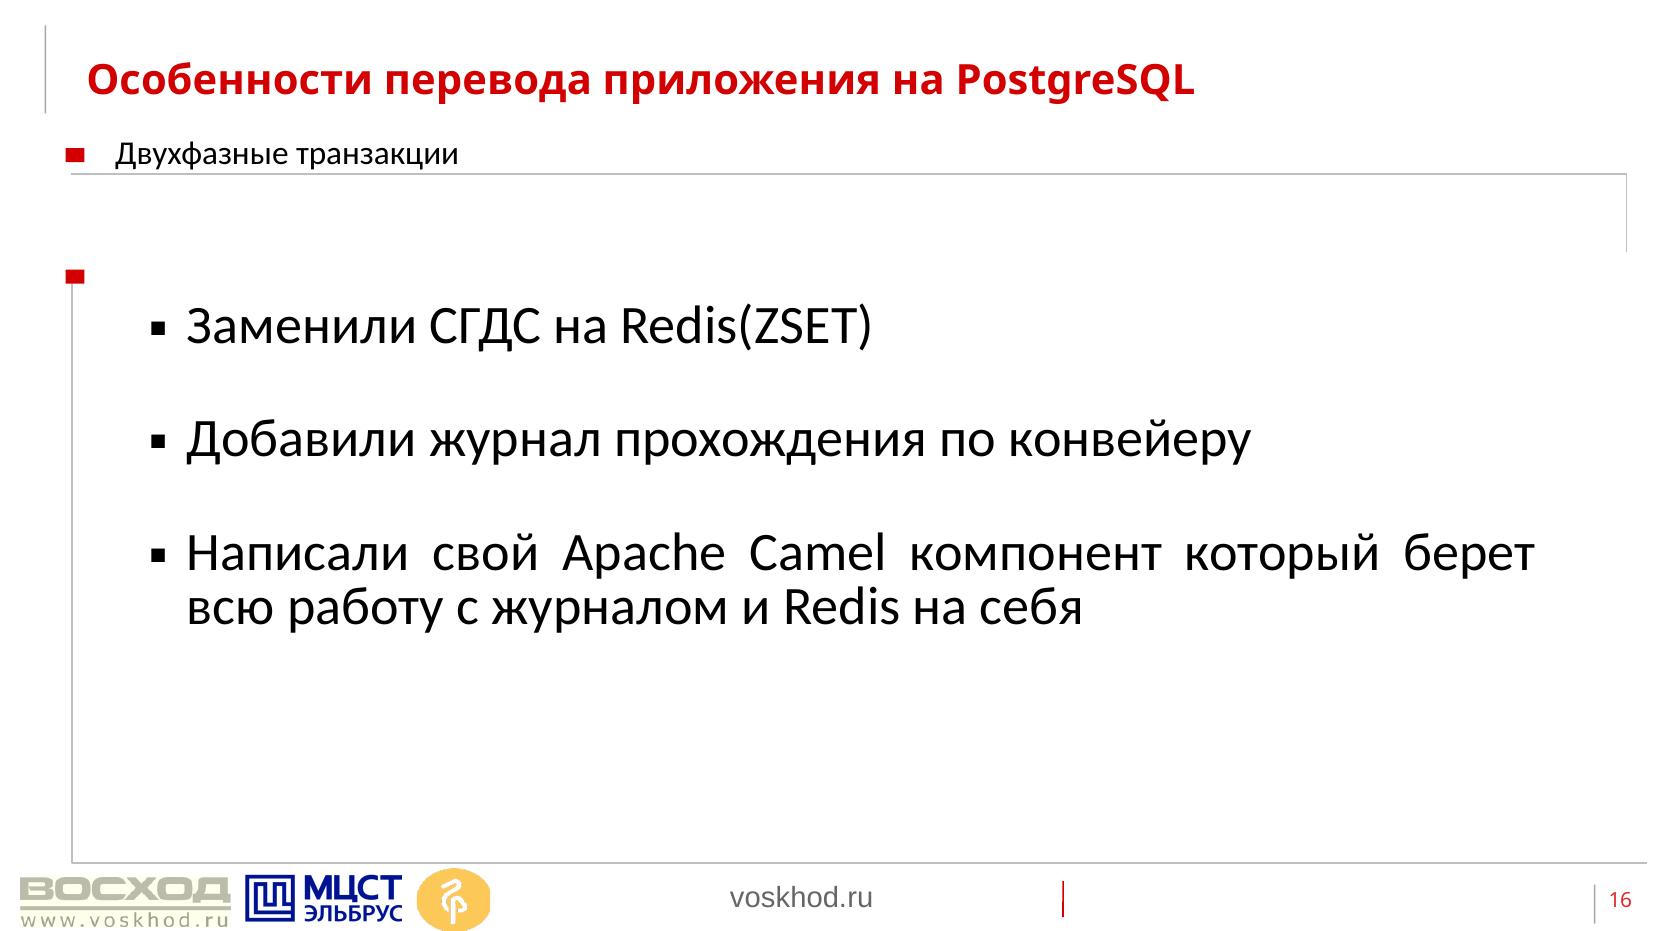

# Особенности перевода приложения на PostgreSQL
Двухфазные транзакции
Заменили СГДС на Redis(ZSET)
Добавили журнал прохождения по конвейеру
Написали свой Apache Camel компонент который берет всю работу с журналом и Redis на себя​